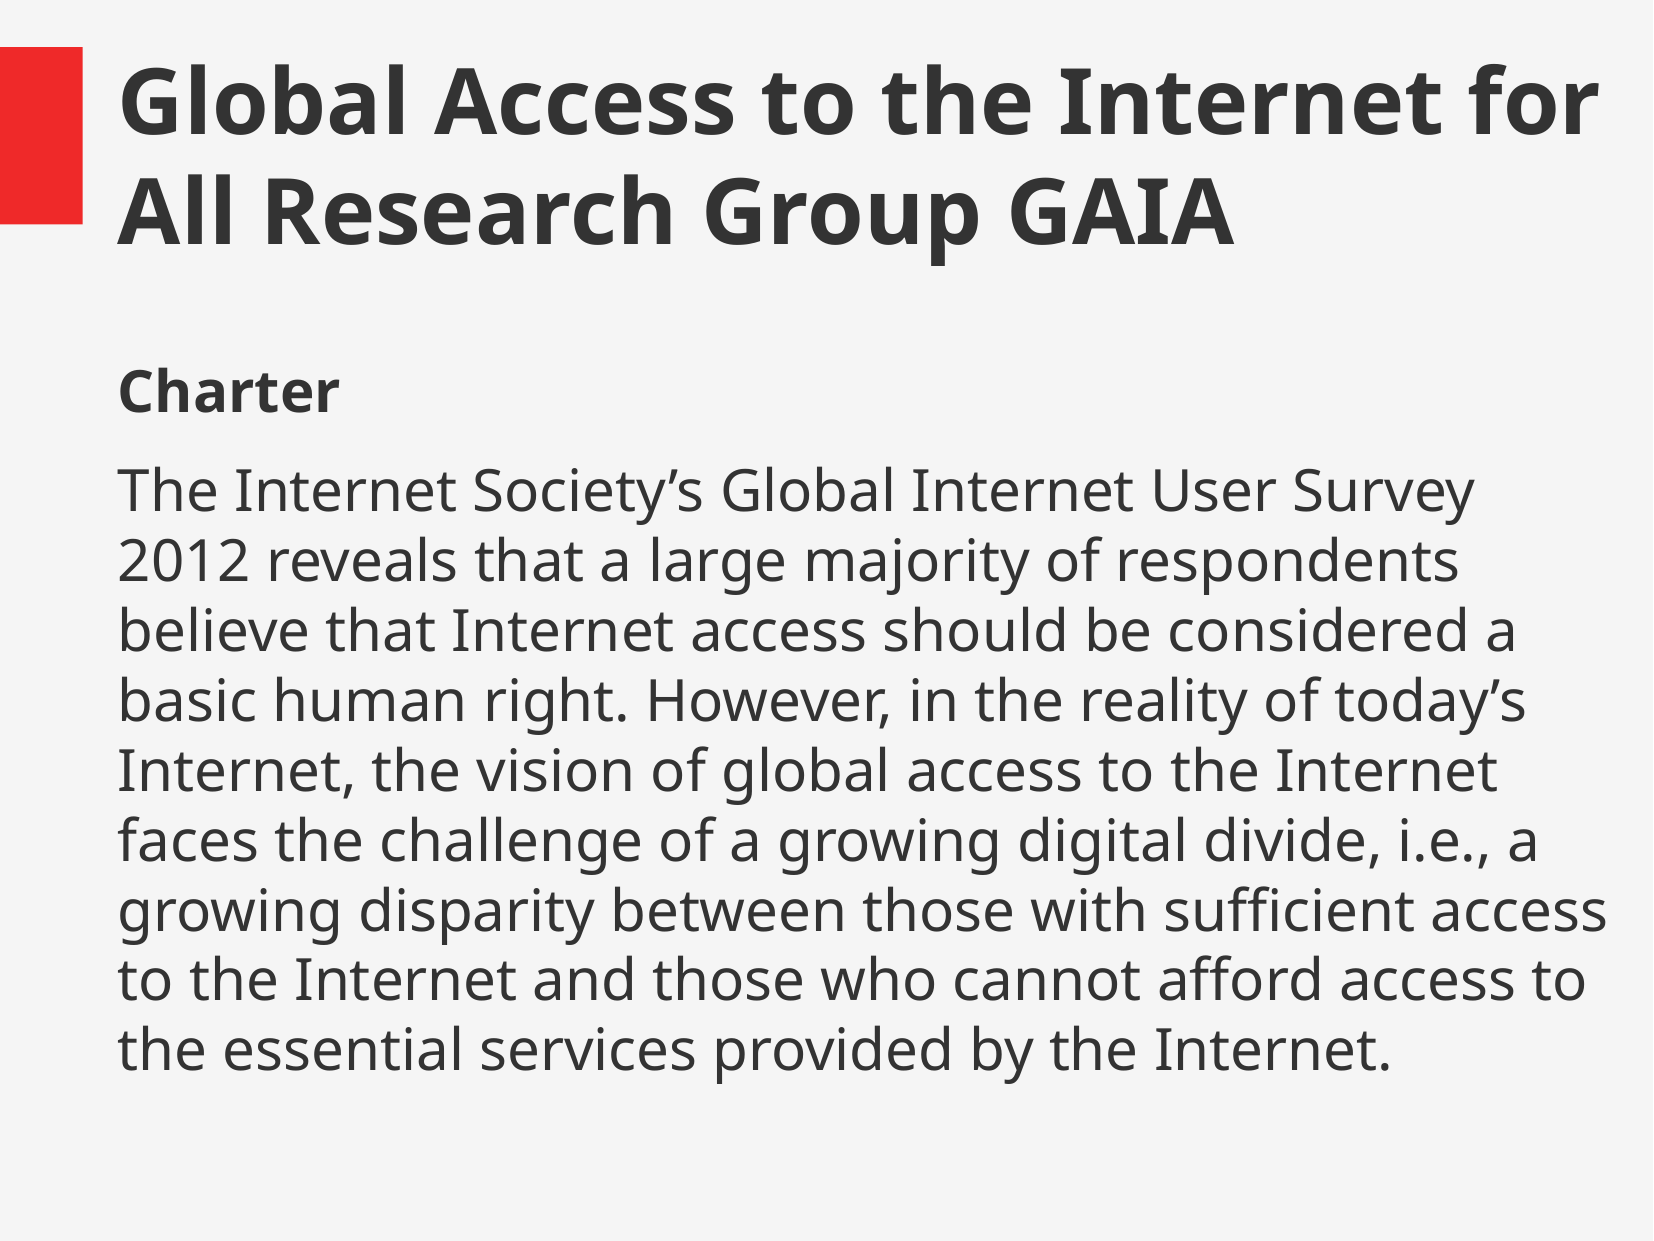

# Global Access to the Internet for All Research Group GAIA
Charter
The Internet Society’s Global Internet User Survey 2012 reveals that a large majority of respondents believe that Internet access should be considered a basic human right. However, in the reality of today’s Internet, the vision of global access to the Internet faces the challenge of a growing digital divide, i.e., a growing disparity between those with sufficient access to the Internet and those who cannot afford access to the essential services provided by the Internet.